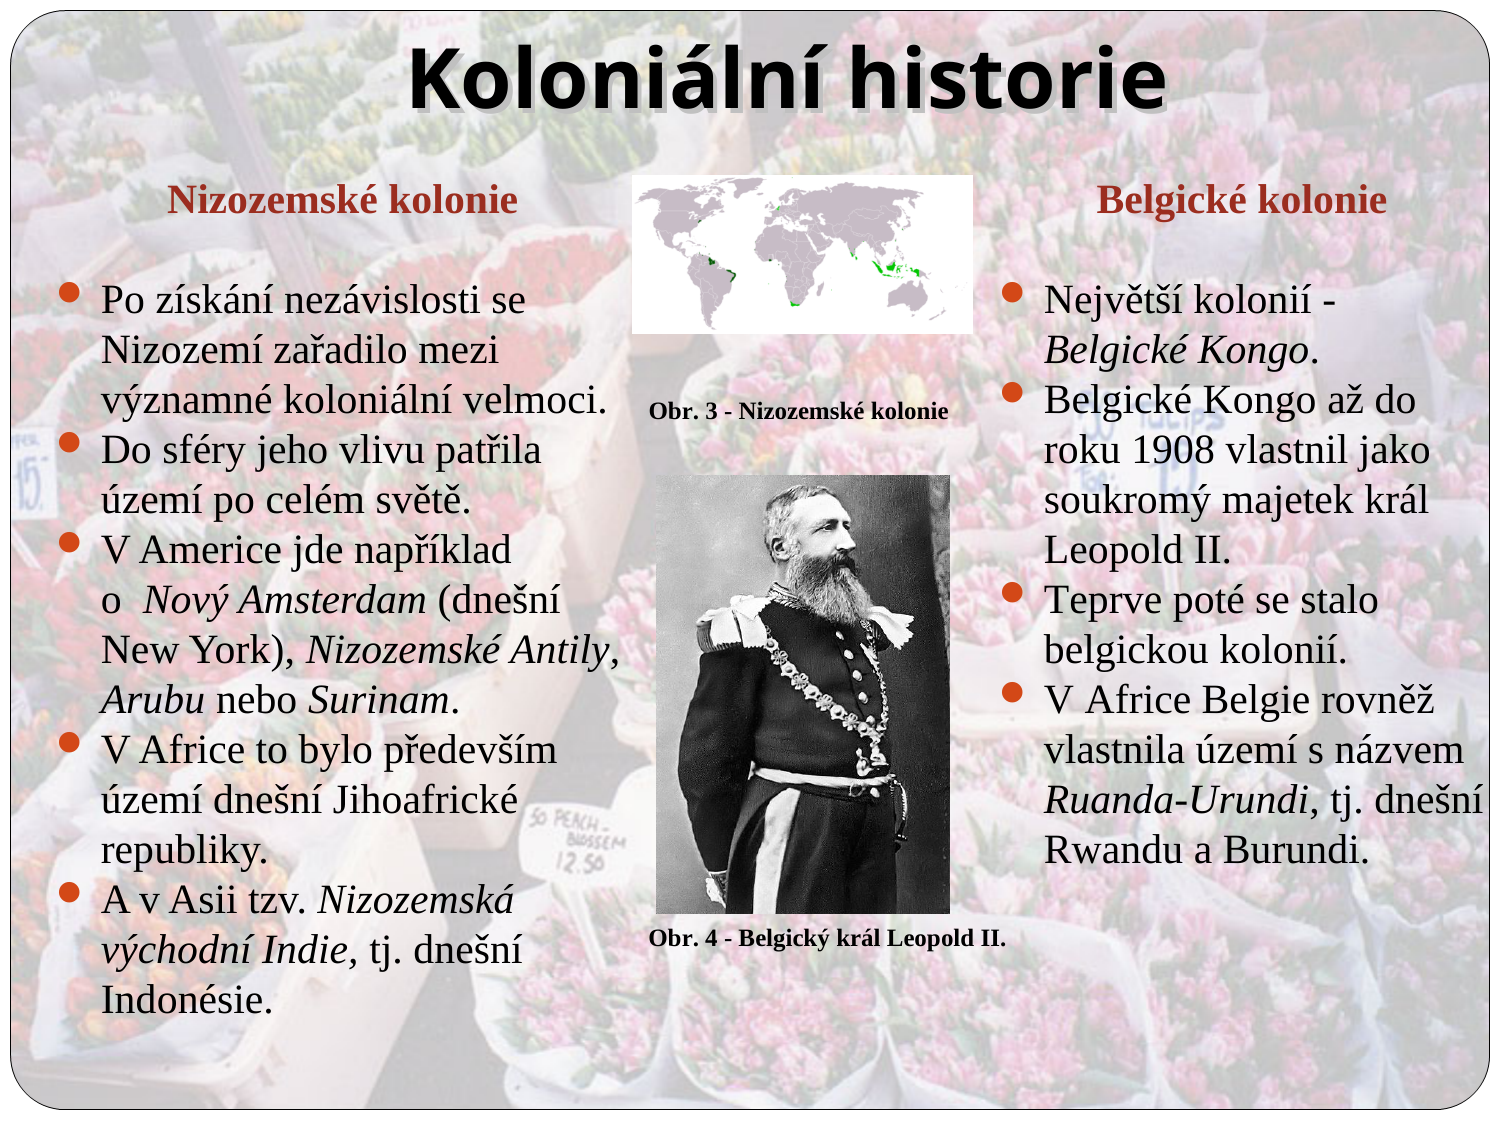

# Koloniální historie
Nizozemské kolonie
Po získání nezávislosti se Nizozemí zařadilo mezi významné koloniální velmoci.
Do sféry jeho vlivu patřila území po celém světě.
V Americe jde například
	o Nový Amsterdam (dnešní New York), Nizozemské Antily, Arubu nebo Surinam.
V Africe to bylo především území dnešní Jihoafrické republiky.
A v Asii tzv. Nizozemská východní Indie, tj. dnešní Indonésie.
Belgické kolonie
Největší kolonií - Belgické Kongo.
Belgické Kongo až do roku 1908 vlastnil jako soukromý majetek král Leopold II.
Teprve poté se stalo belgickou kolonií.
V Africe Belgie rovněž vlastnila území s názvem Ruanda-Urundi, tj. dnešní Rwandu a Burundi.
Obr. 3 - Nizozemské kolonie
Obr. 4 - Belgický král Leopold II.